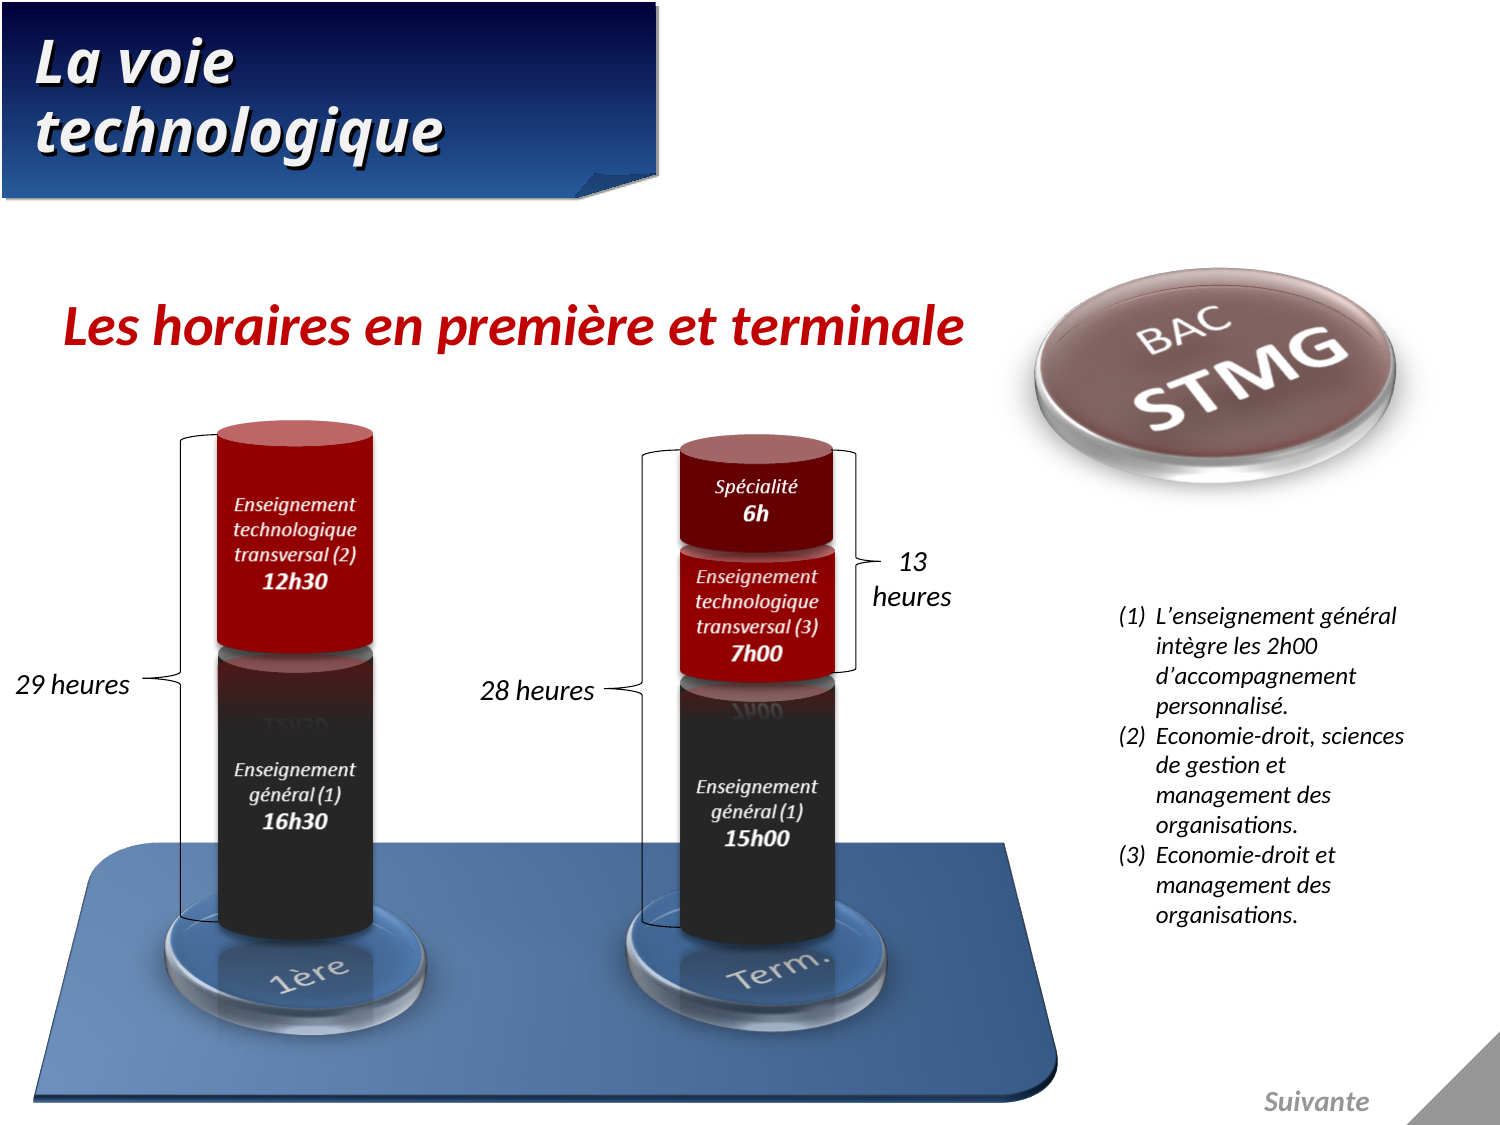

La voie technologique
Les horaires en première et terminale
13 heures
L’enseignement général intègre les 2h00 d’accompagnement personnalisé.
Economie-droit, sciences de gestion et management des organisations.
Economie-droit et management des organisations.
29 heures
28 heures
Suivante